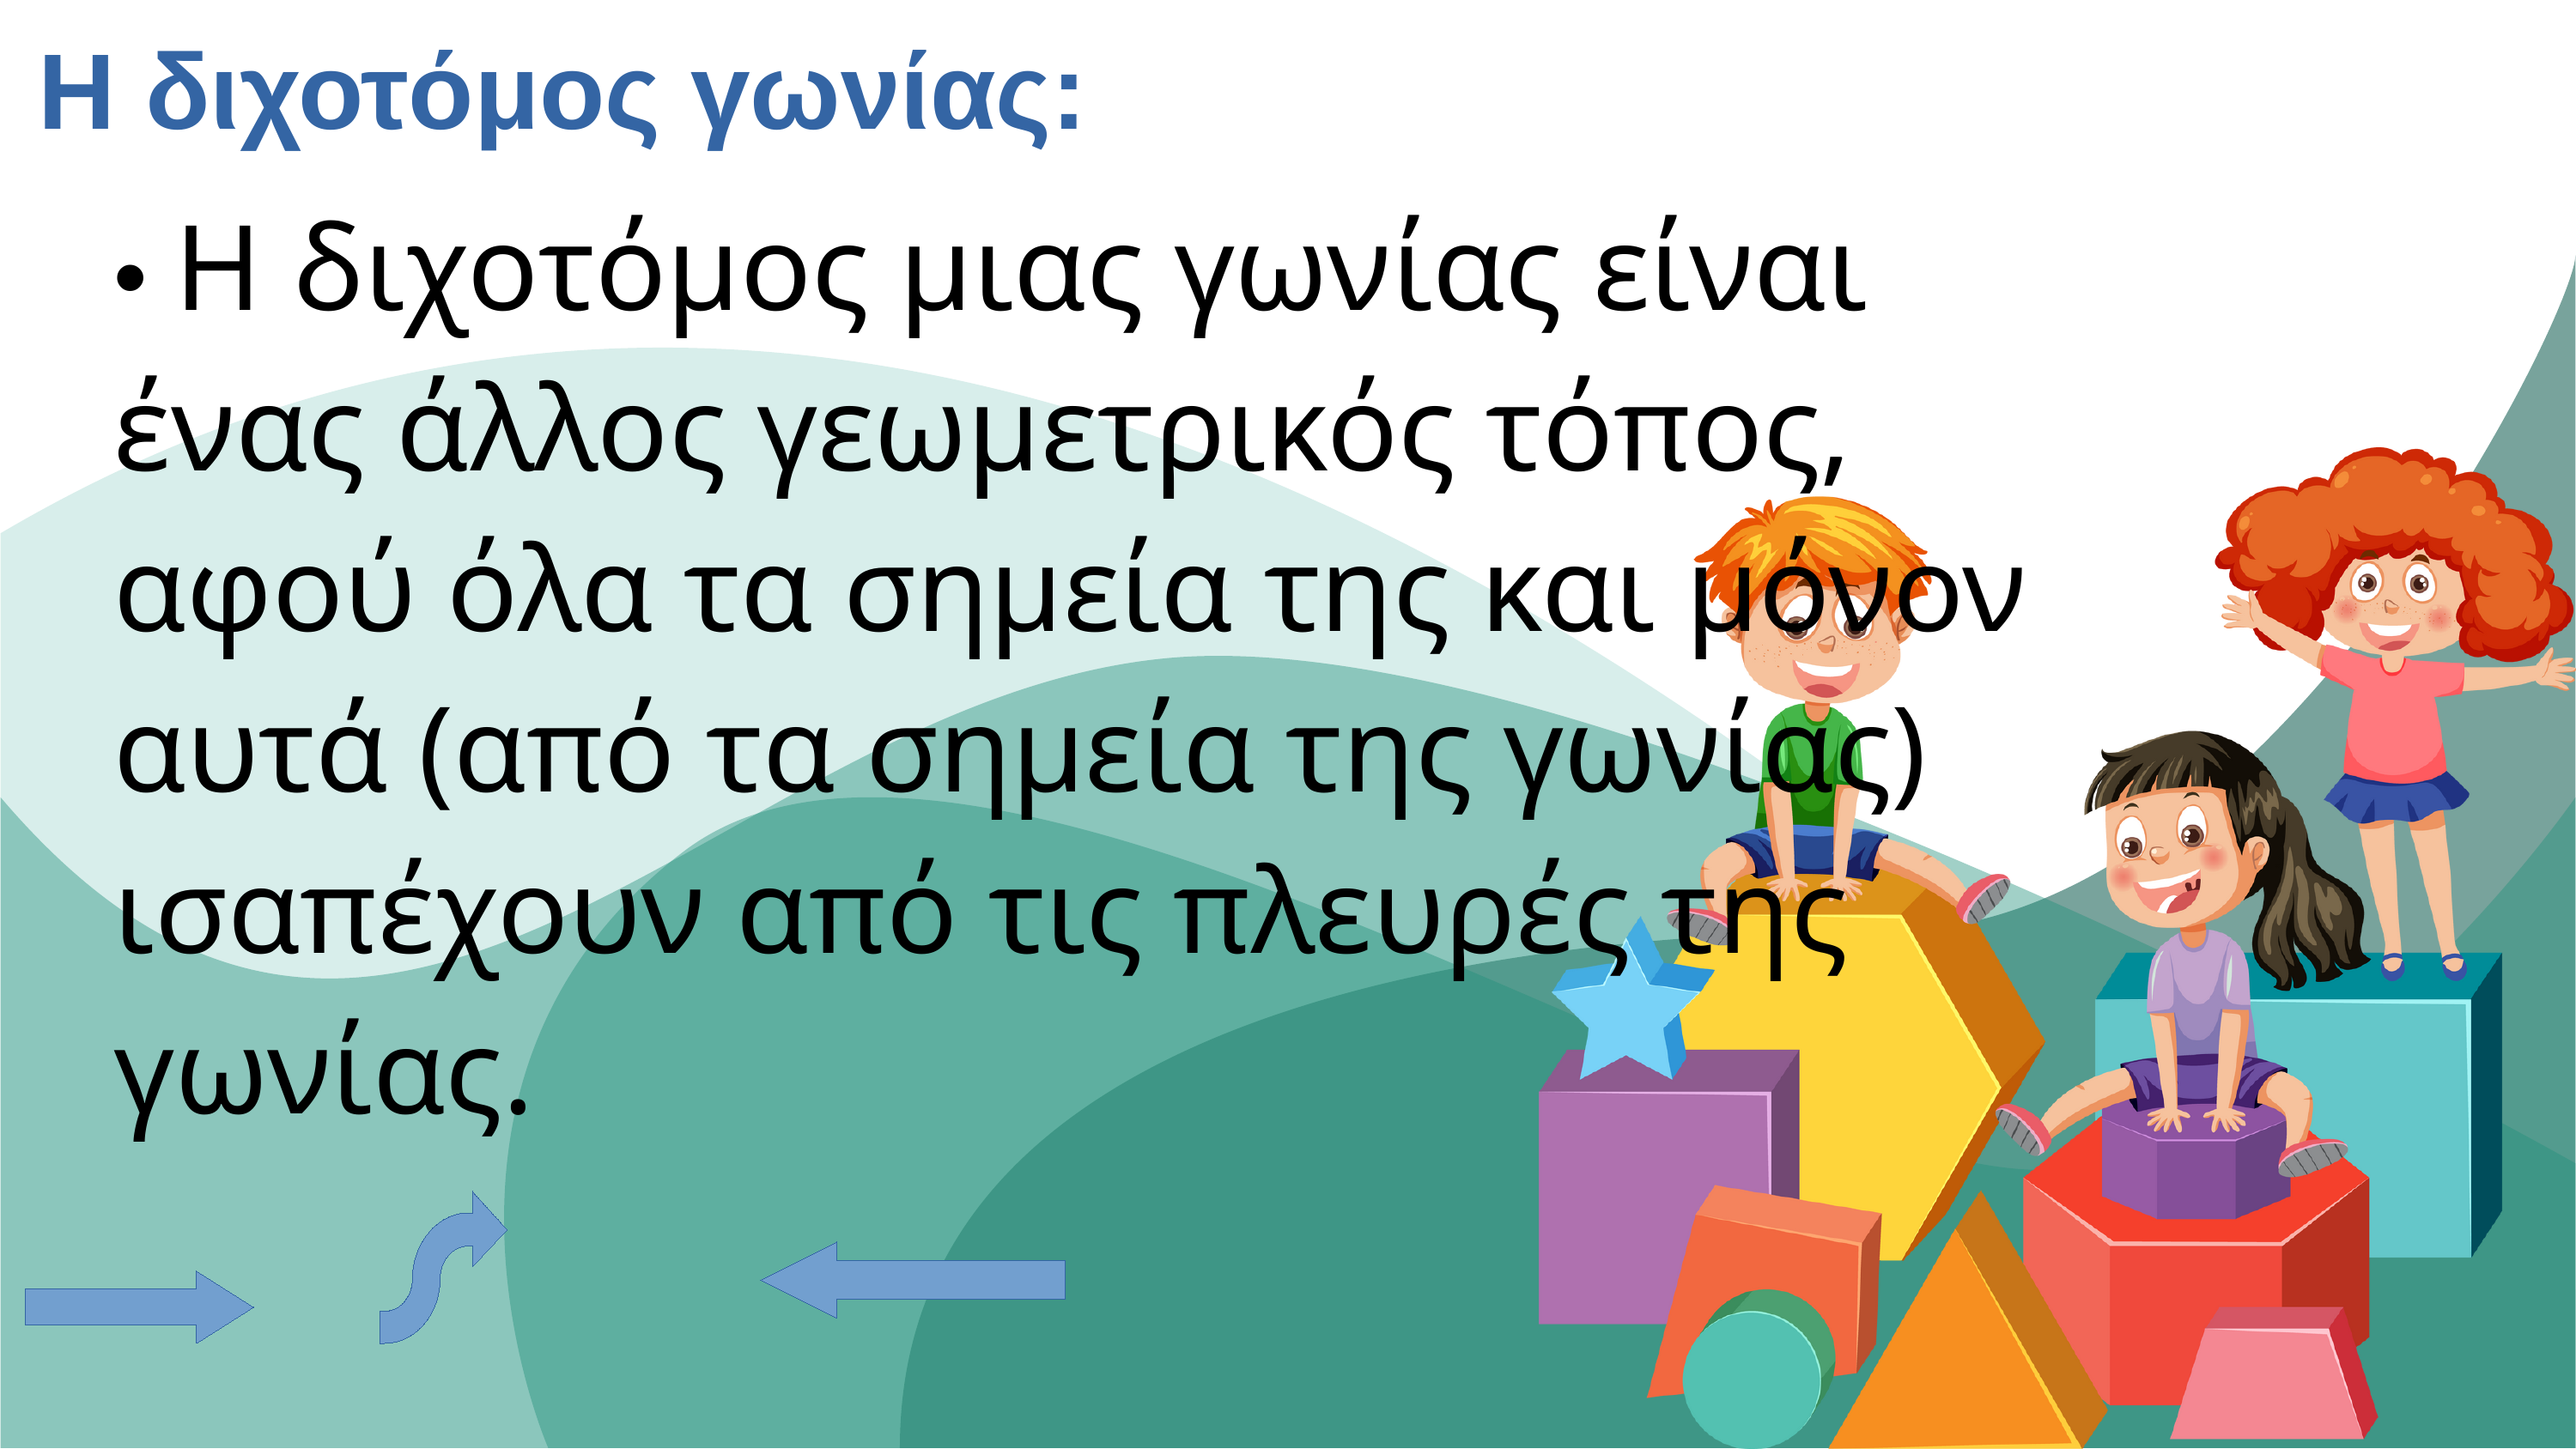

Η διχοτόμος γωνίας:
• Η διχοτόμος μιας γωνίας είναι ένας άλλος γεωμετρικός τόπος, αφού όλα τα σημεία της και μόνον αυτά (από τα σημεία της γωνίας) ισαπέχουν από τις πλευρές της γωνίας.